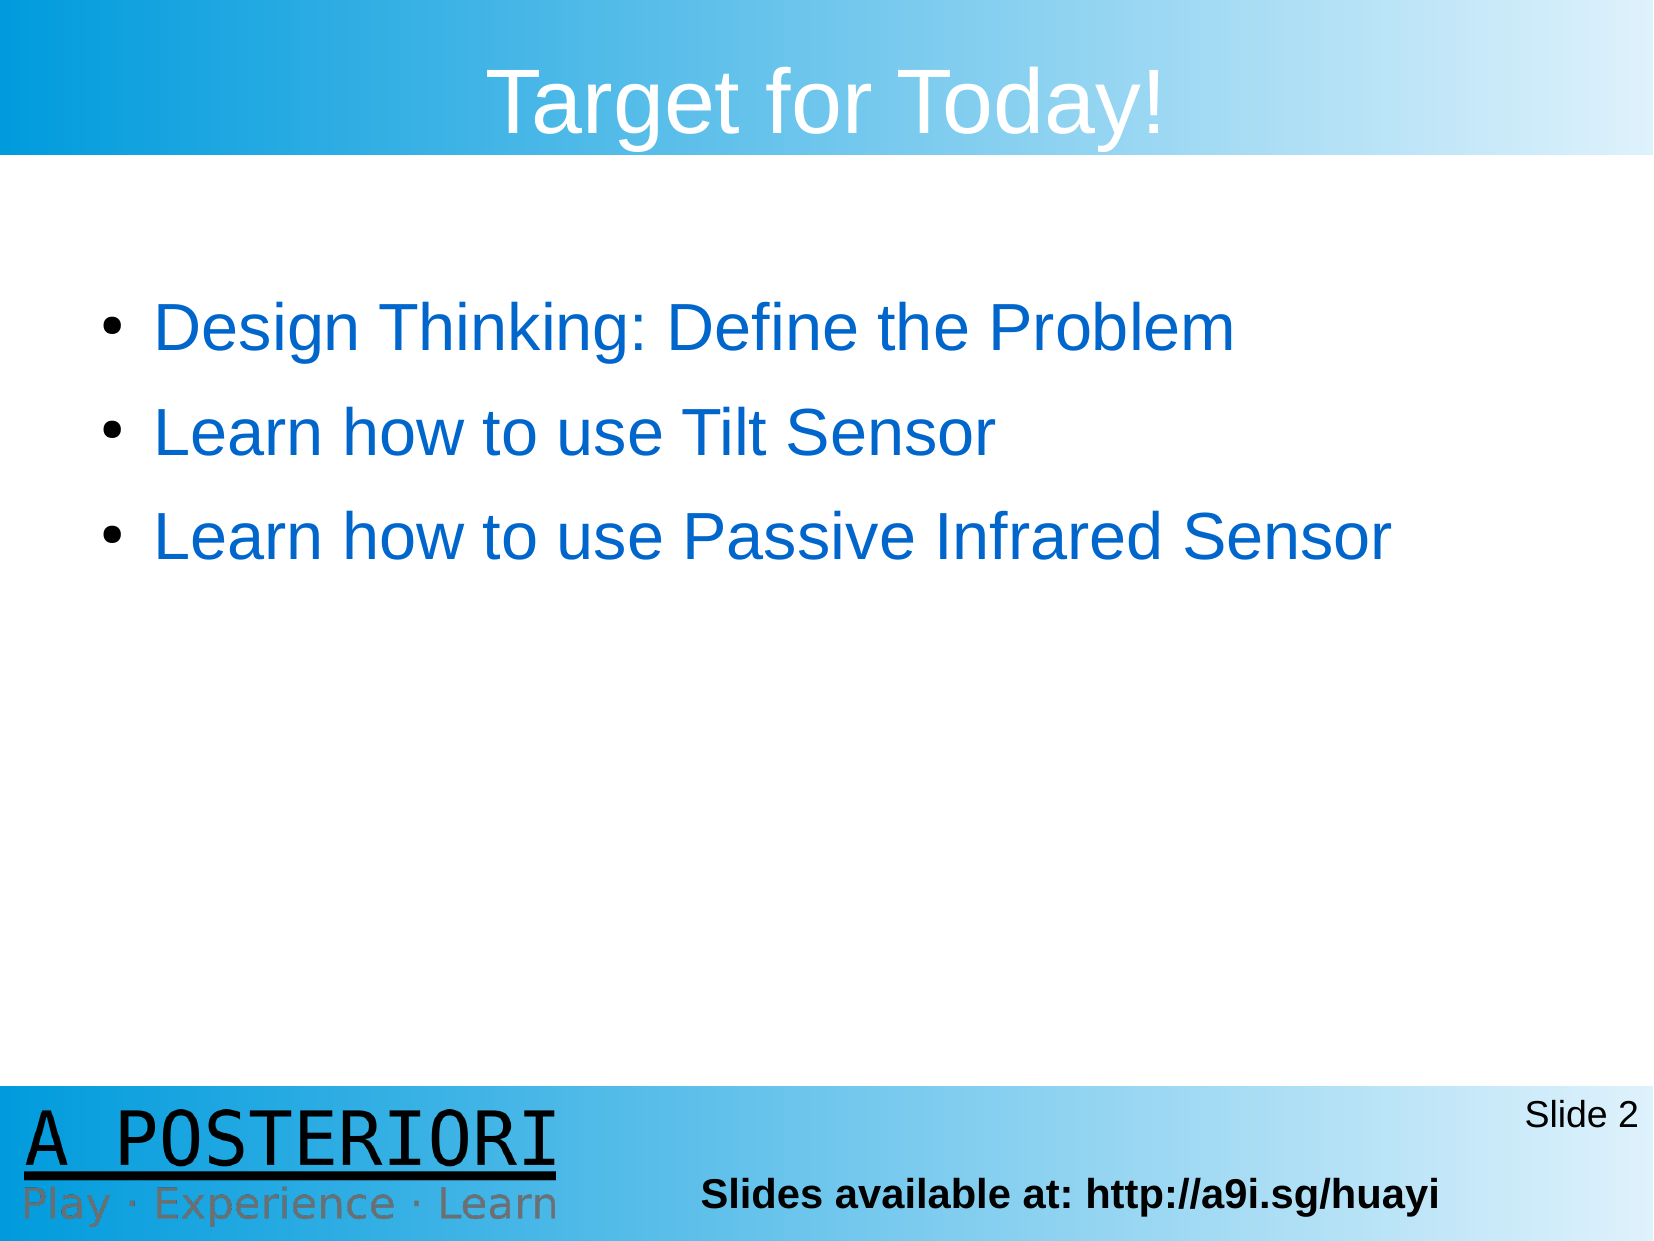

# Target for Today!
Design Thinking: Define the Problem
Learn how to use Tilt Sensor
Learn how to use Passive Infrared Sensor